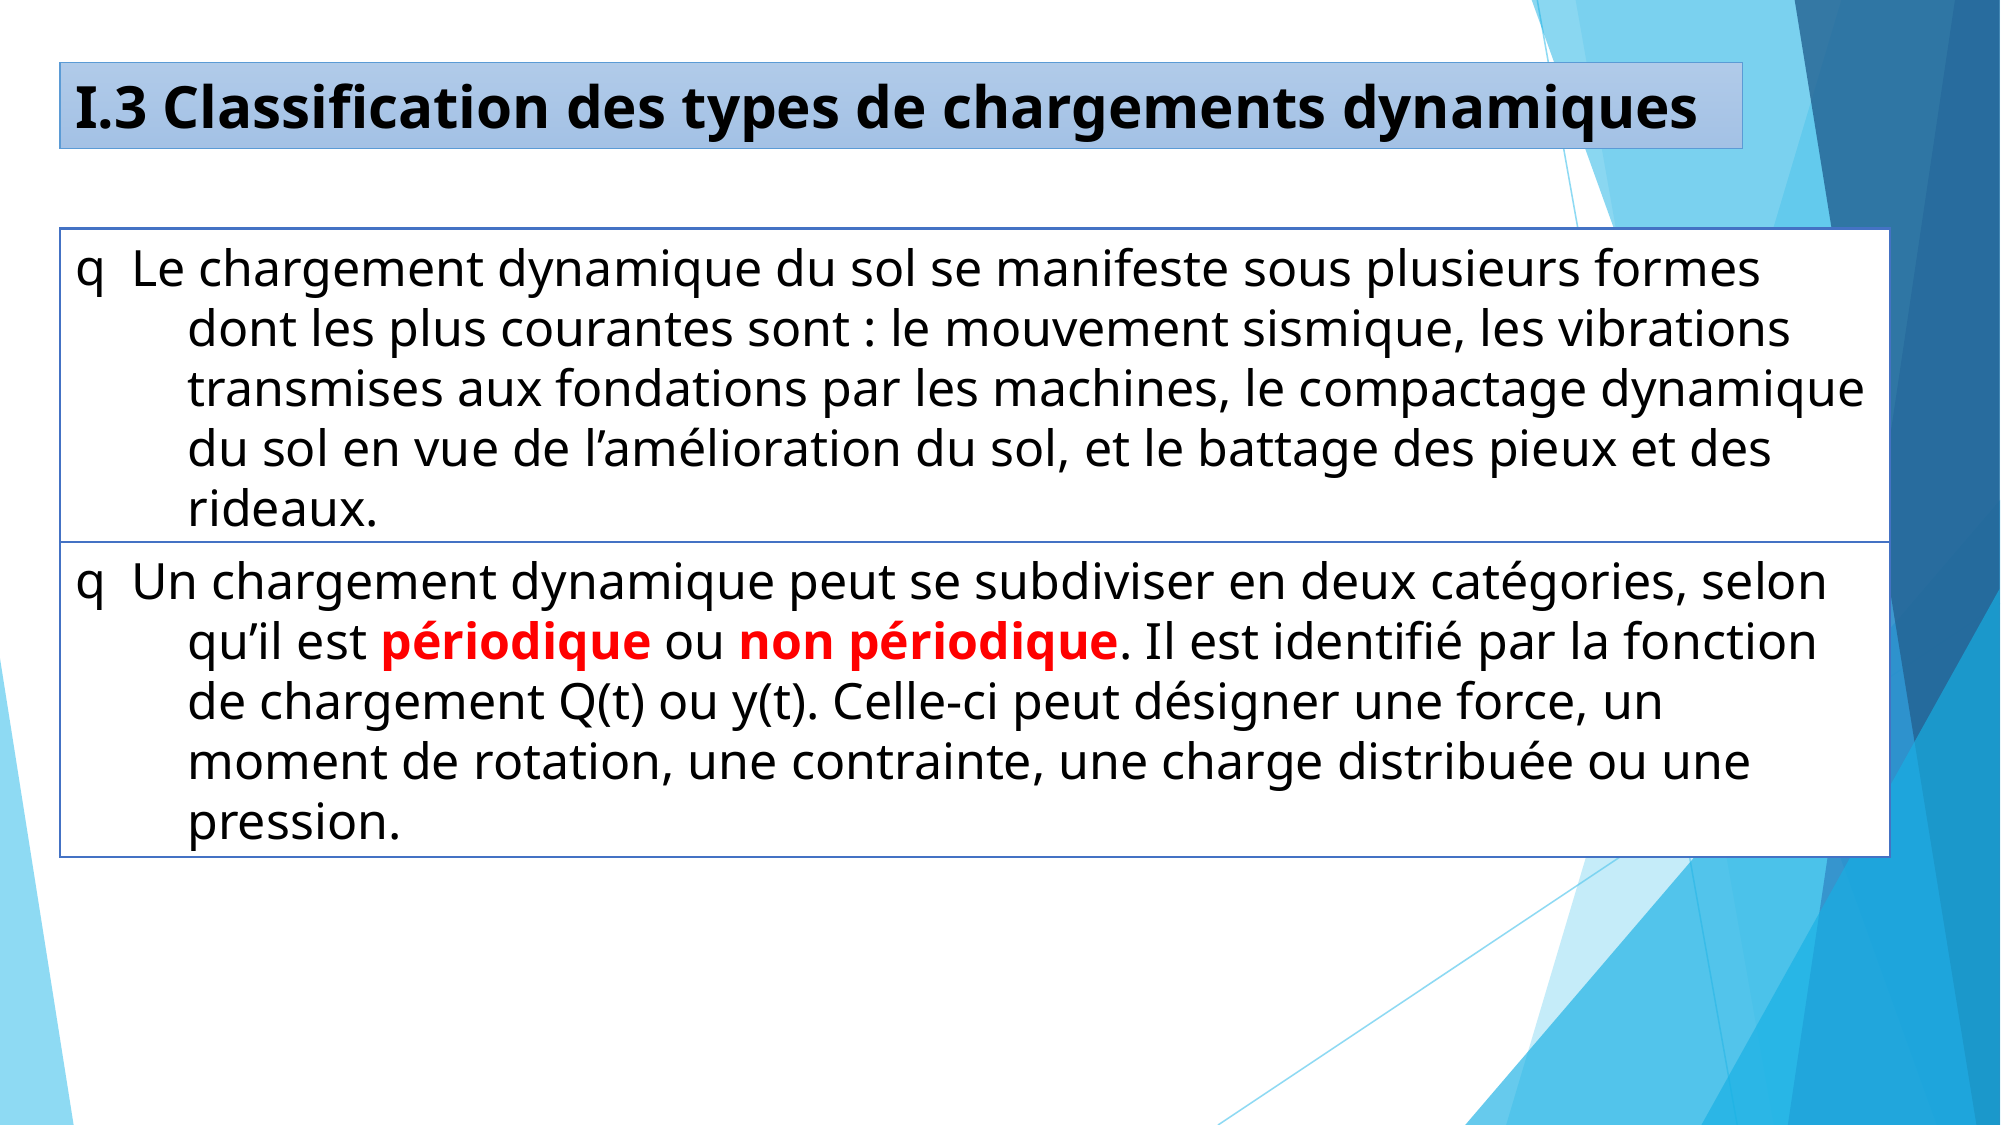

I.3 Classification des types de chargements dynamiques
Le chargement dynamique du sol se manifeste sous plusieurs formes dont les plus courantes sont : le mouvement sismique, les vibrations transmises aux fondations par les machines, le compactage dynamique du sol en vue de l’amélioration du sol, et le battage des pieux et des rideaux.
Un chargement dynamique peut se subdiviser en deux catégories, selon qu’il est périodique ou non périodique. Il est identifié par la fonction de chargement Q(t) ou y(t). Celle-ci peut désigner une force, un moment de rotation, une contrainte, une charge distribuée ou une pression.